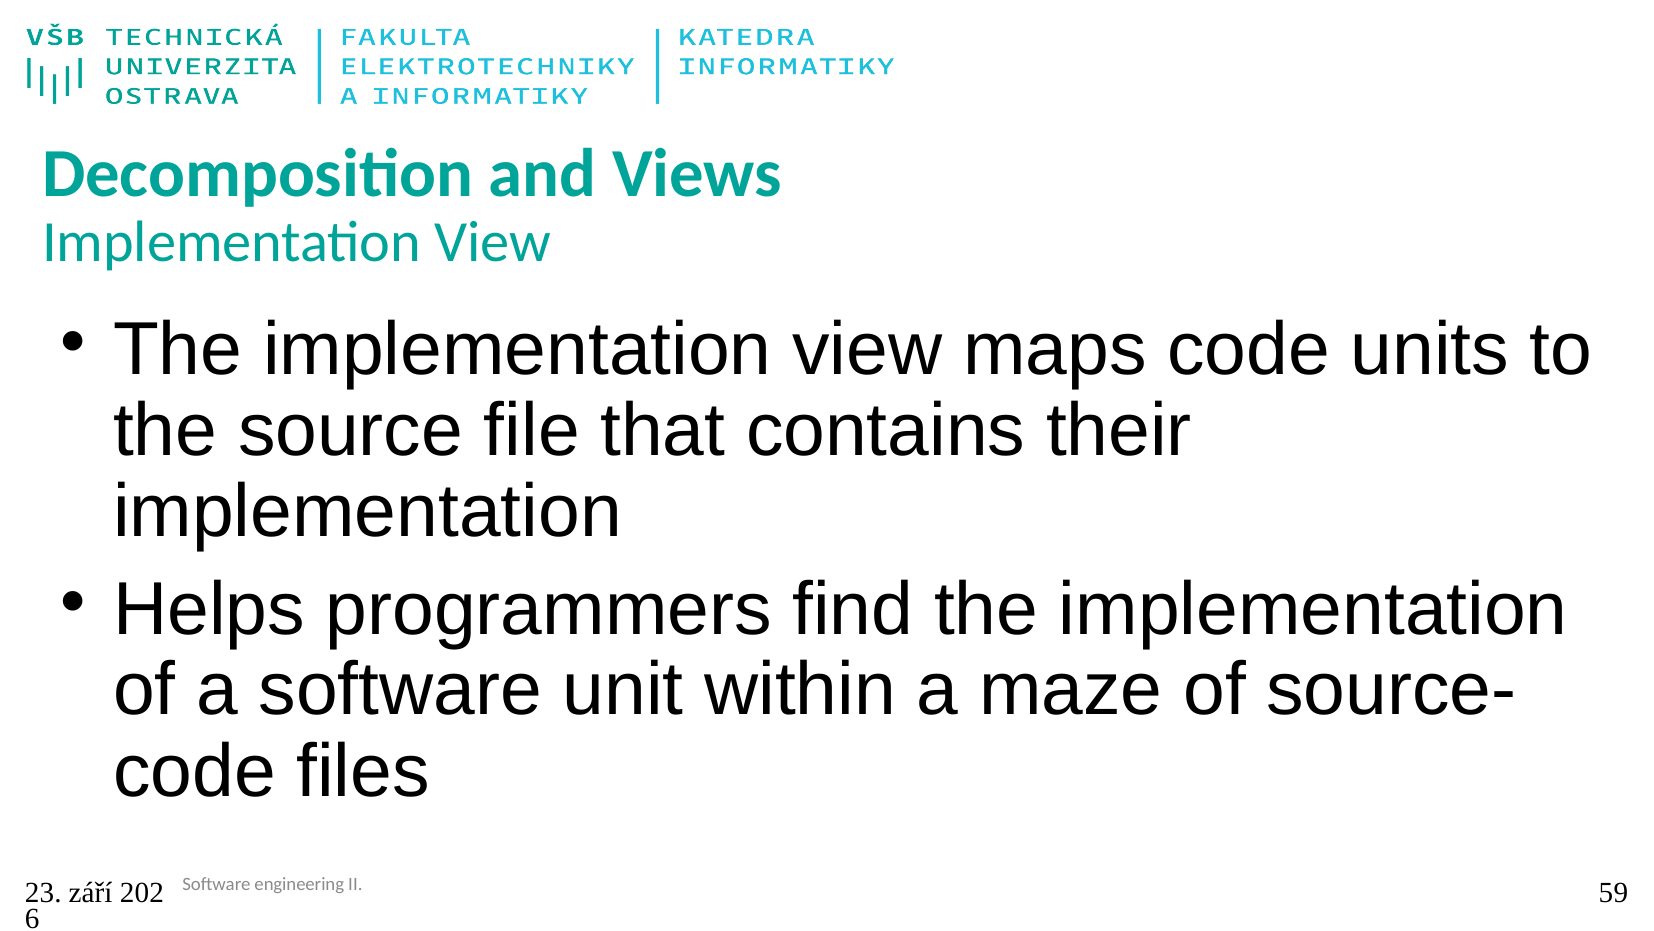

Decomposition and Views
Implementation View
# The implementation view maps code units to the source file that contains their implementation
Helps programmers find the implementation of a software unit within a maze of source-code files
Software engineering II.
59